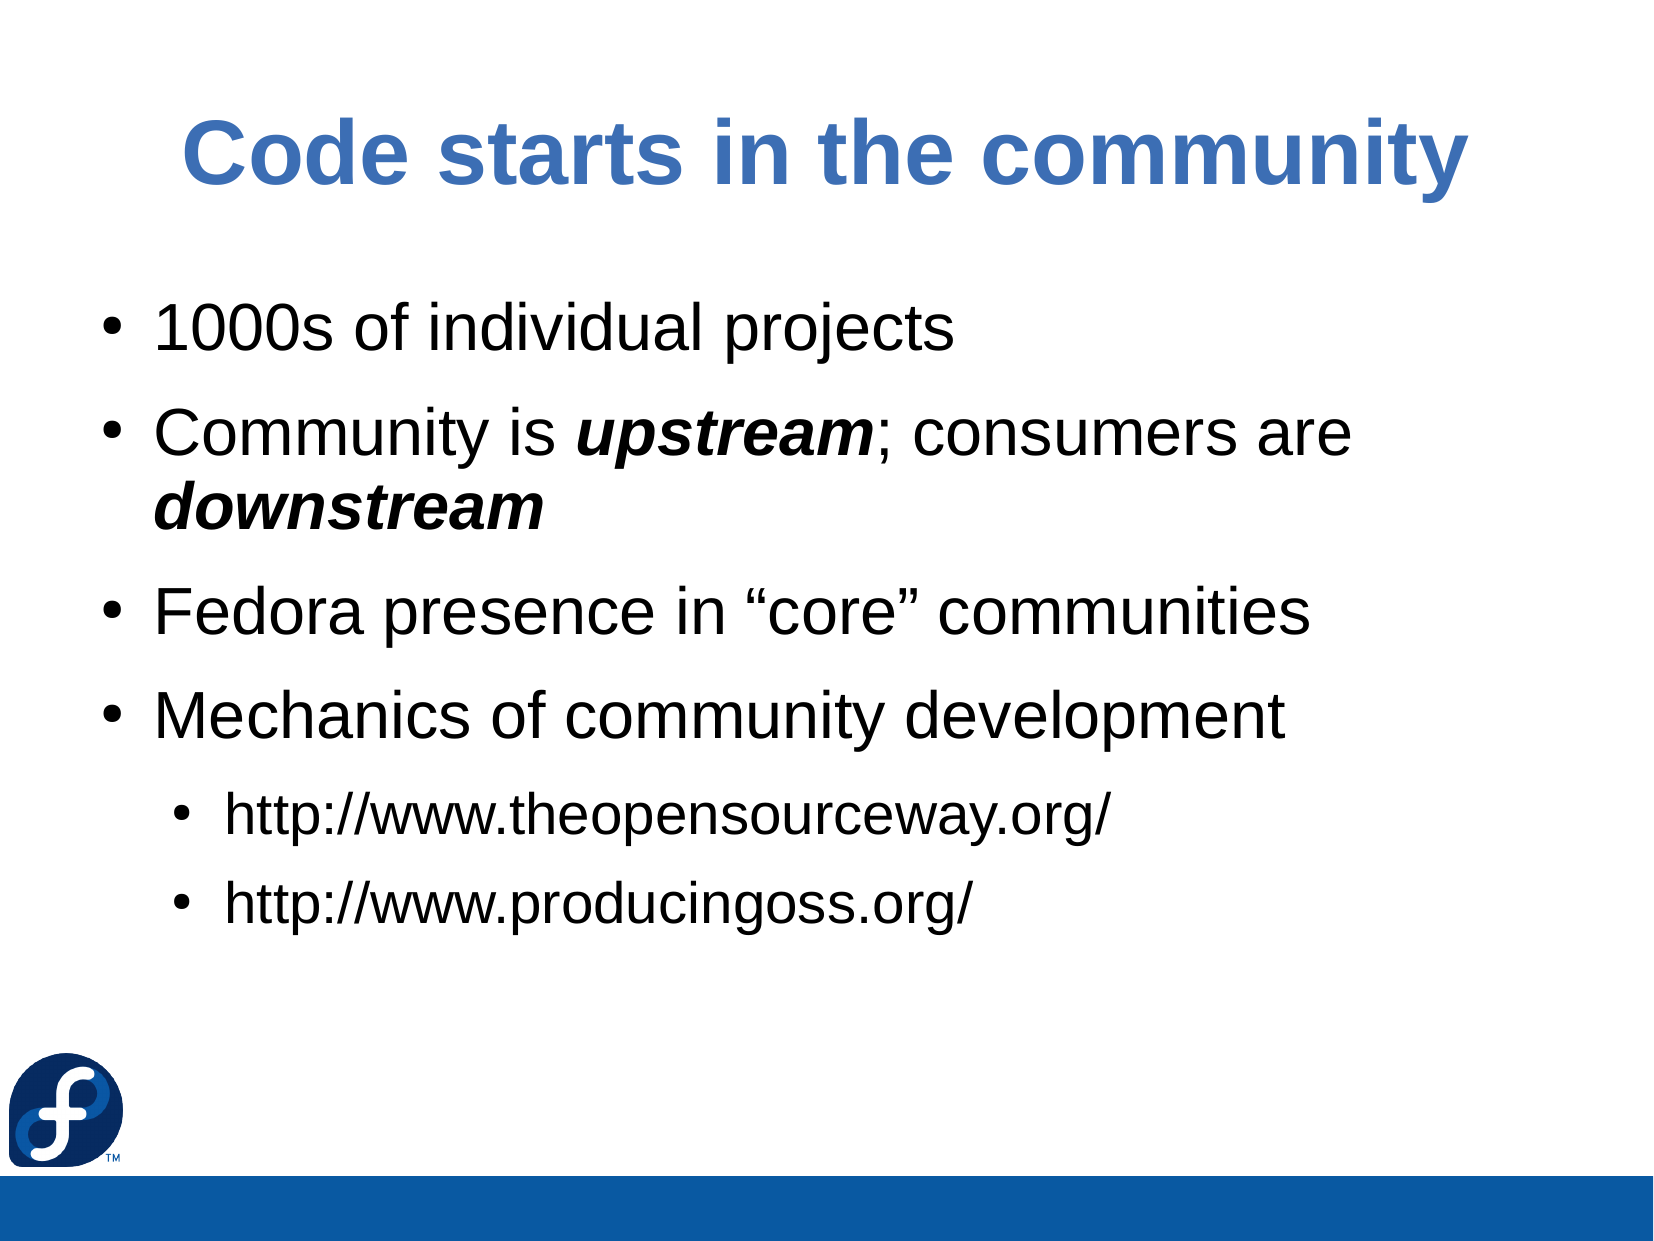

# Code starts in the community
1000s of individual projects
Community is upstream; consumers are downstream
Fedora presence in “core” communities
Mechanics of community development
http://www.theopensourceway.org/
http://www.producingoss.org/